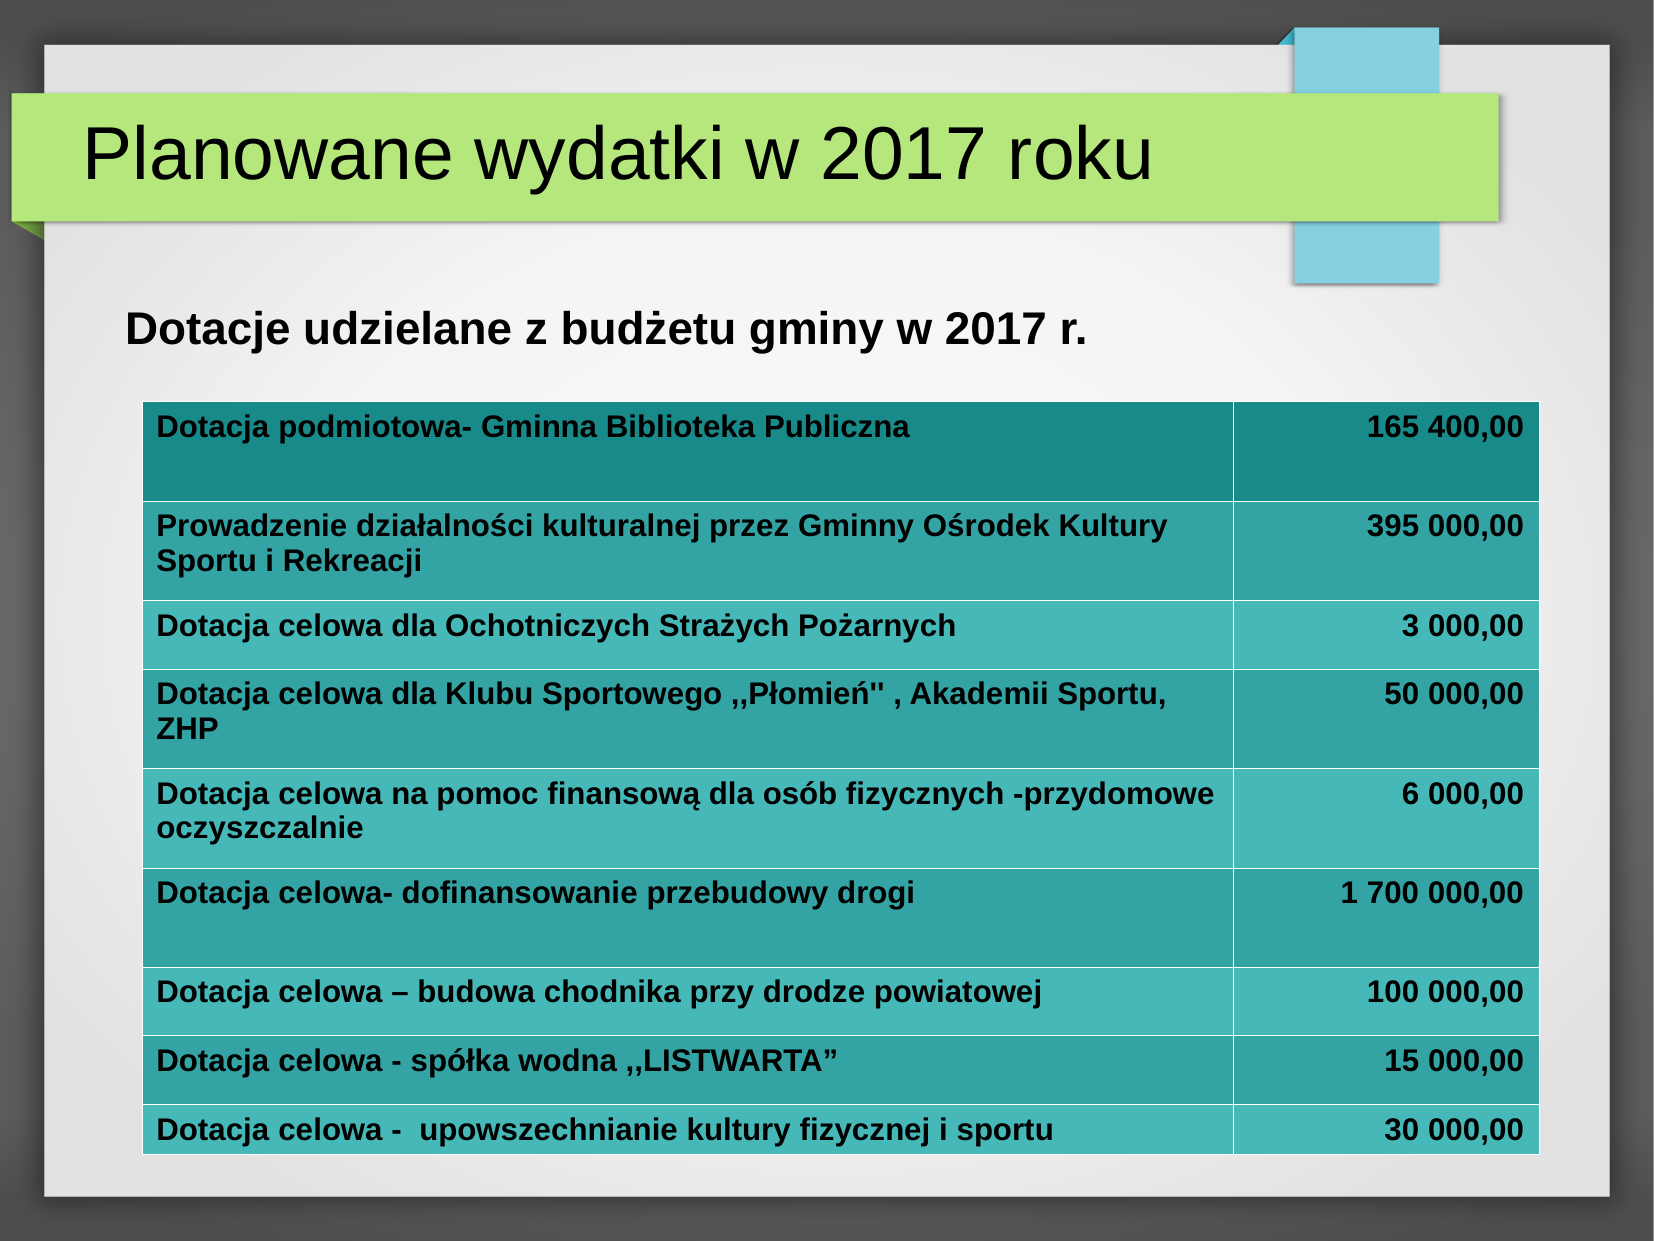

# Planowane wydatki w 2017 roku
 Dotacje udzielane z budżetu gminy w 2017 r.
| Dotacja podmiotowa- Gminna Biblioteka Publiczna | 165 400,00 |
| --- | --- |
| Prowadzenie działalności kulturalnej przez Gminny Ośrodek Kultury Sportu i Rekreacji | 395 000,00 |
| Dotacja celowa dla Ochotniczych Strażych Pożarnych | 3 000,00 |
| Dotacja celowa dla Klubu Sportowego ,,Płomień'' , Akademii Sportu, ZHP | 50 000,00 |
| Dotacja celowa na pomoc finansową dla osób fizycznych -przydomowe oczyszczalnie | 6 000,00 |
| Dotacja celowa- dofinansowanie przebudowy drogi | 1 700 000,00 |
| Dotacja celowa – budowa chodnika przy drodze powiatowej | 100 000,00 |
| Dotacja celowa - spółka wodna ,,LISTWARTA” | 15 000,00 |
| Dotacja celowa - upowszechnianie kultury fizycznej i sportu | 30 000,00 |